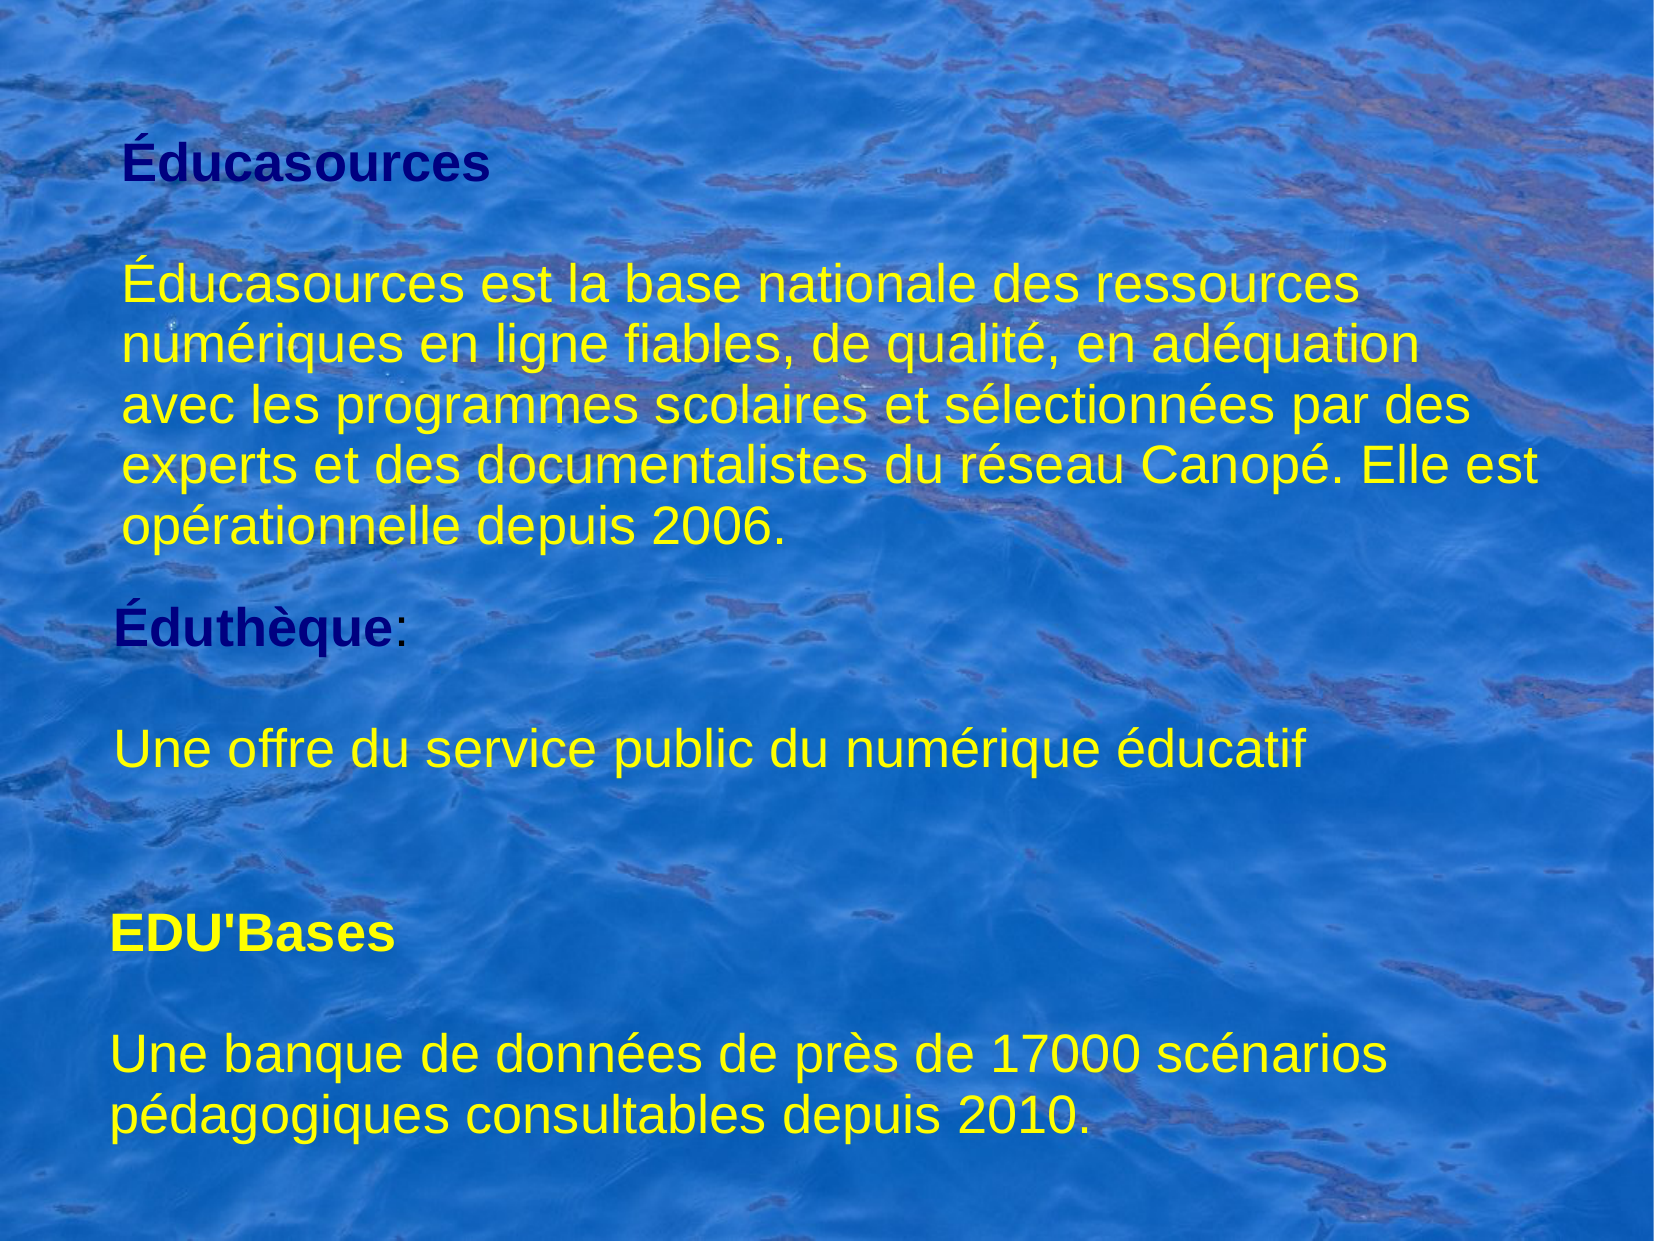

Éducasources
Éducasources est la base nationale des ressources numériques en ligne fiables, de qualité, en adéquation avec les programmes scolaires et sélectionnées par des experts et des documentalistes du réseau Canopé. Elle est opérationnelle depuis 2006.
Éduthèque:
Une offre du service public du numérique éducatif
EDU'Bases
Une banque de données de près de 17000 scénarios pédagogiques consultables depuis 2010.